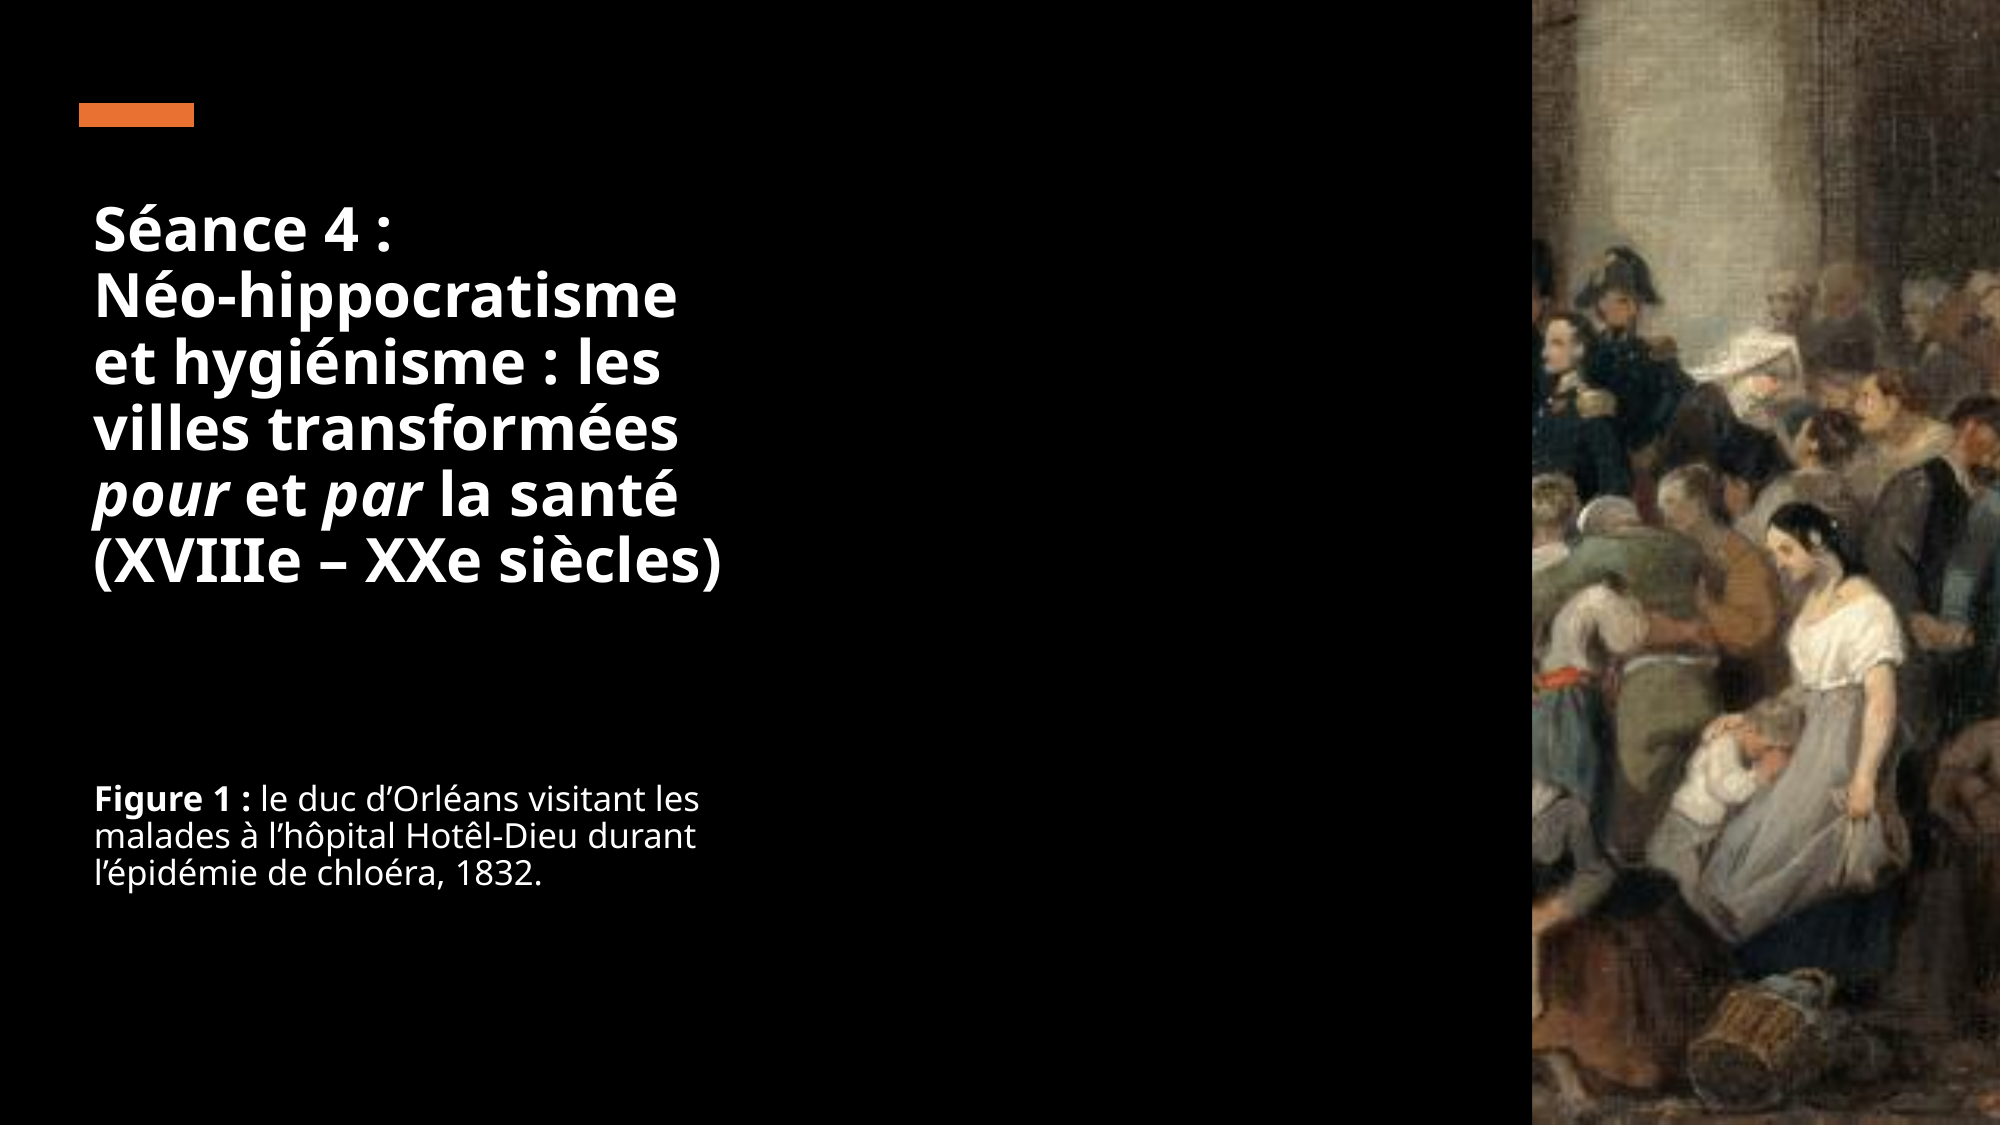

# Séance 4 : Néo-hippocratisme et hygiénisme : les villes transformées pour et par la santé (XVIIIe – XXe siècles) Figure 1 : le duc d’Orléans visitant les malades à l’hôpital Hotêl-Dieu durant l’épidémie de chloéra, 1832.